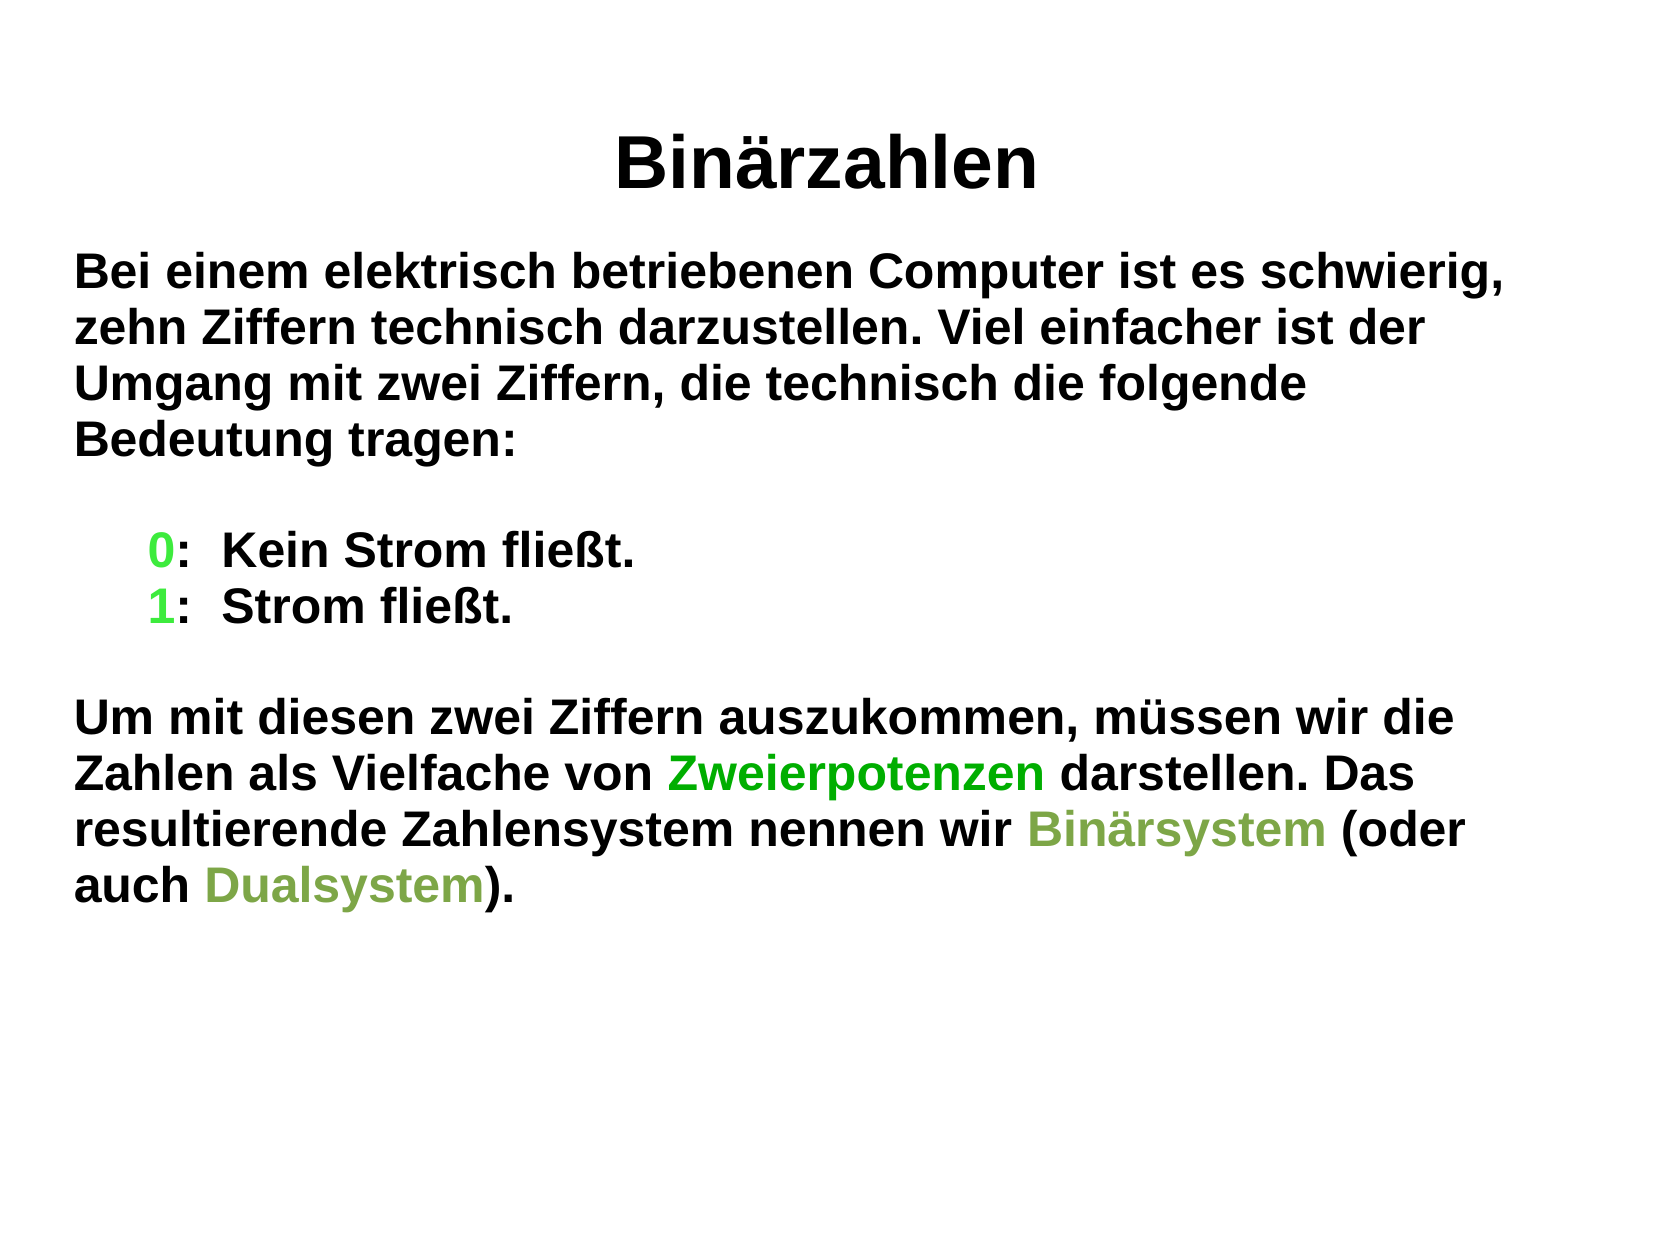

# Binärzahlen
Bei einem elektrisch betriebenen Computer ist es schwierig, zehn Ziffern technisch darzustellen. Viel einfacher ist der Umgang mit zwei Ziffern, die technisch die folgende Bedeutung tragen:
	0:	Kein Strom fließt.
	1:	Strom fließt.
Um mit diesen zwei Ziffern auszukommen, müssen wir die Zahlen als Vielfache von Zweierpotenzen darstellen. Das resultierende Zahlensystem nennen wir Binärsystem (oder auch Dualsystem).